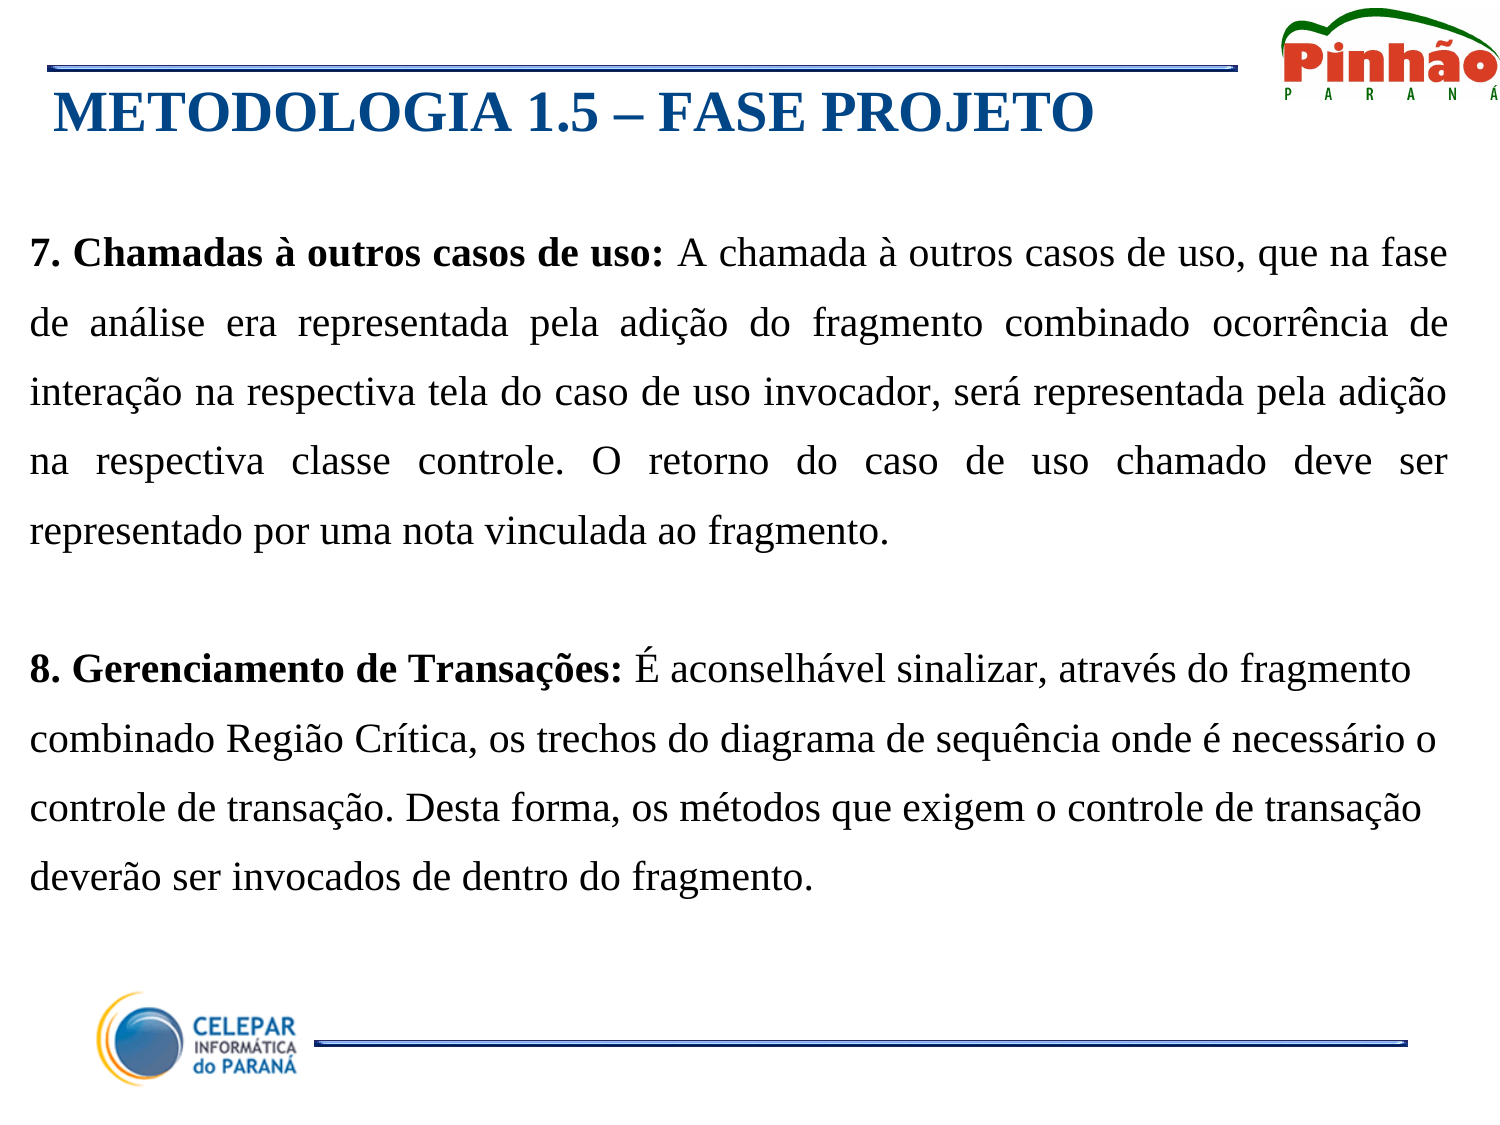

METODOLOGIA 1.5 – FASE PROJETO
7. Chamadas à outros casos de uso: A chamada à outros casos de uso, que na fase de análise era representada pela adição do fragmento combinado ocorrência de interação na respectiva tela do caso de uso invocador, será representada pela adição na respectiva classe controle. O retorno do caso de uso chamado deve ser representado por uma nota vinculada ao fragmento.
8. Gerenciamento de Transações: É aconselhável sinalizar, através do fragmento combinado Região Crítica, os trechos do diagrama de sequência onde é necessário o controle de transação. Desta forma, os métodos que exigem o controle de transação deverão ser invocados de dentro do fragmento.